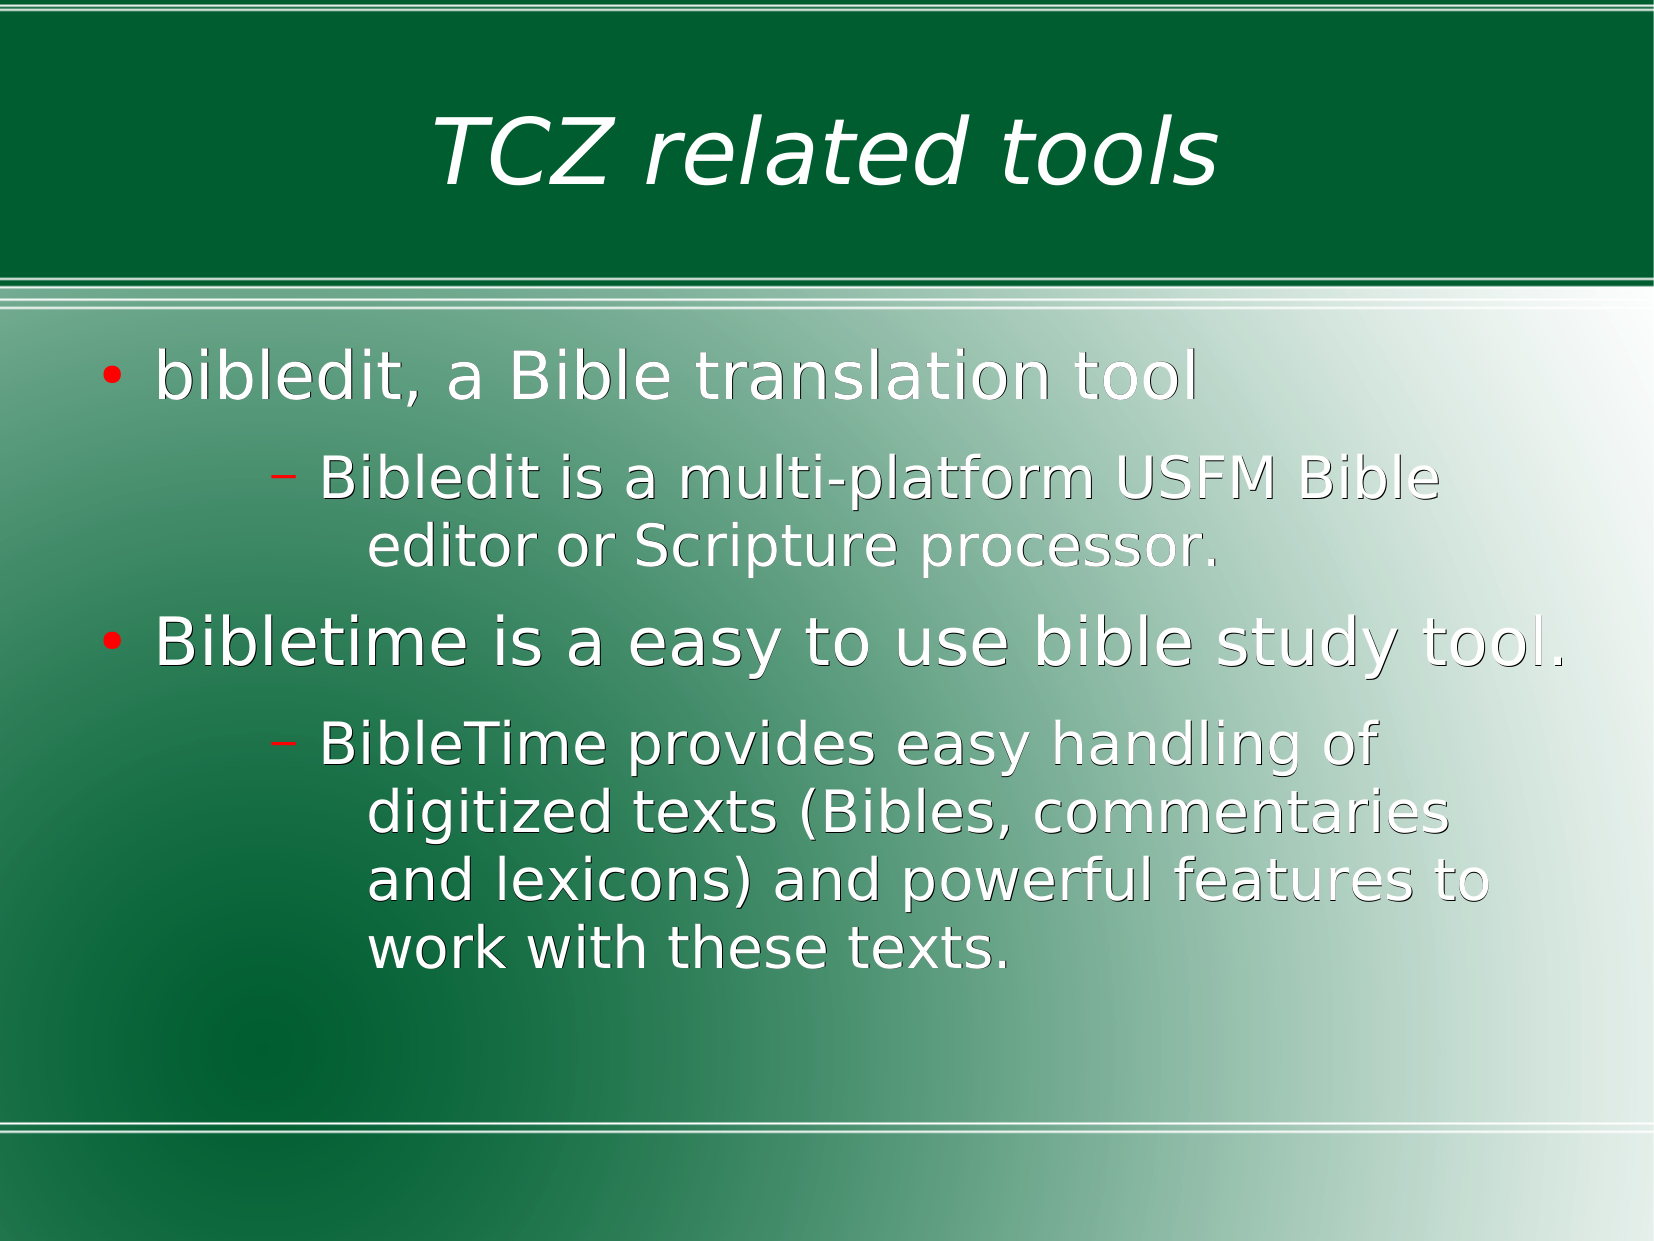

# TCZ related tools
bibledit, a Bible translation tool
Bibledit is a multi-platform USFM Bible editor or Scripture processor.
Bibletime is a easy to use bible study tool.
BibleTime provides easy handling of digitized texts (Bibles, commentaries and lexicons) and powerful features to work with these texts.